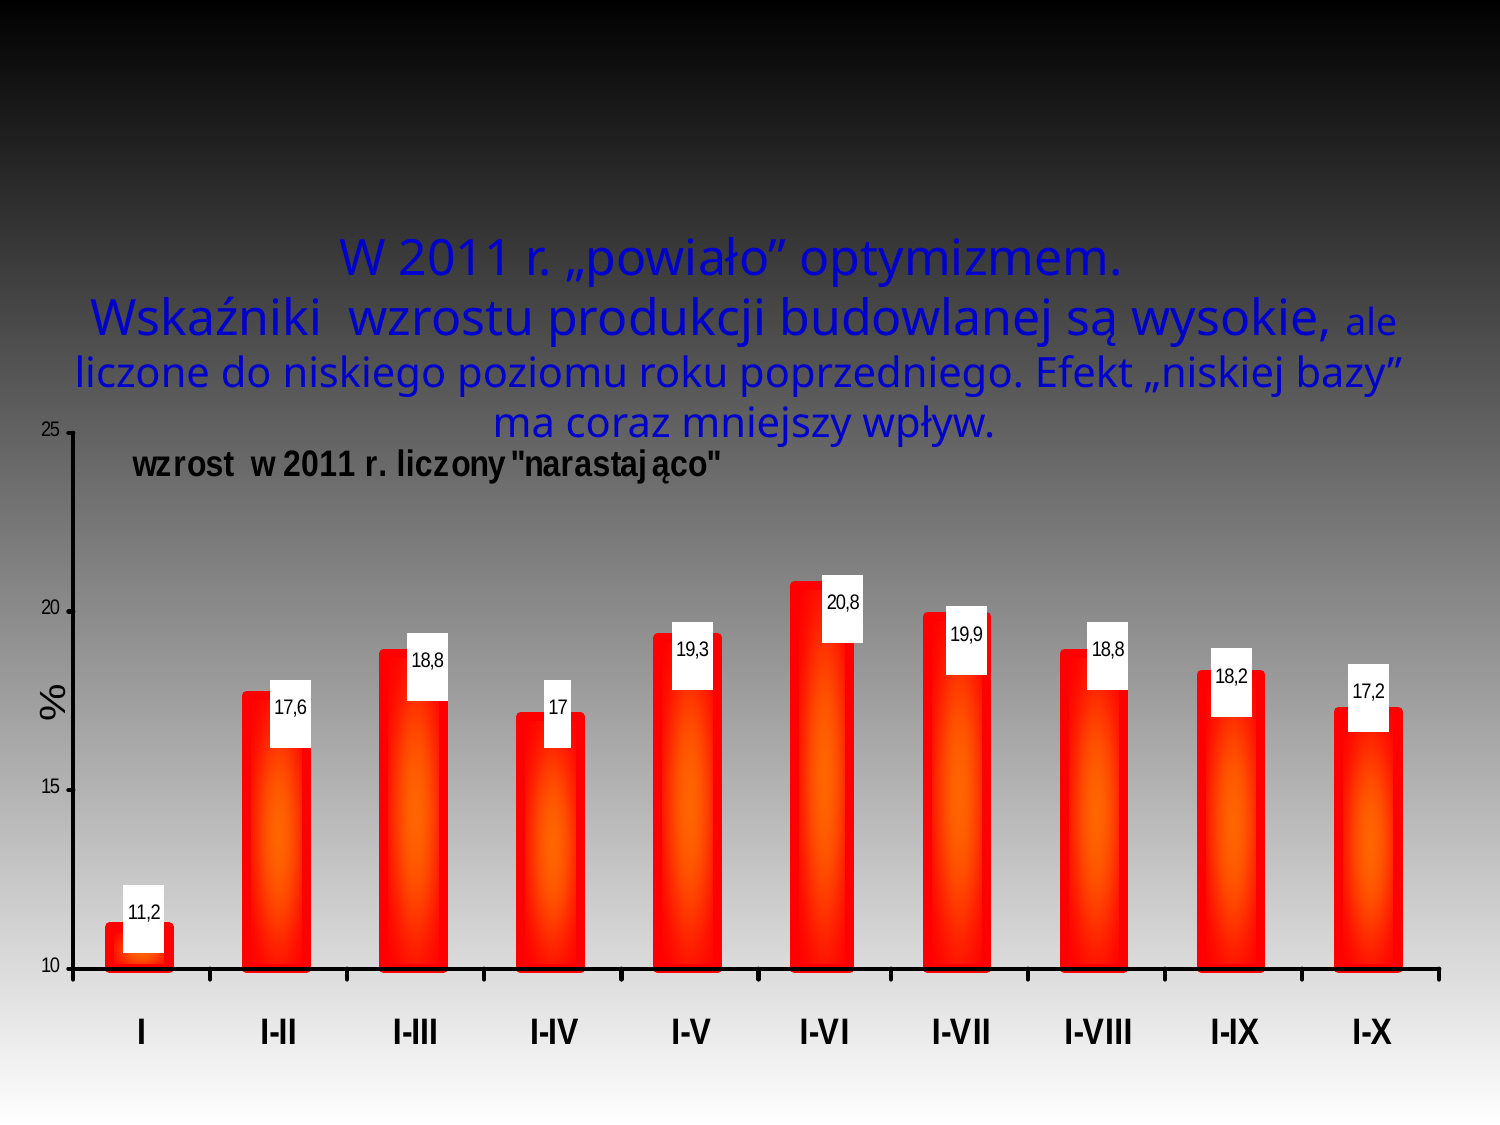

# W 2011 r. „powiało” optymizmem. Wskaźniki wzrostu produkcji budowlanej są wysokie, ale liczone do niskiego poziomu roku poprzedniego. Efekt „niskiej bazy” ma coraz mniejszy wpływ.